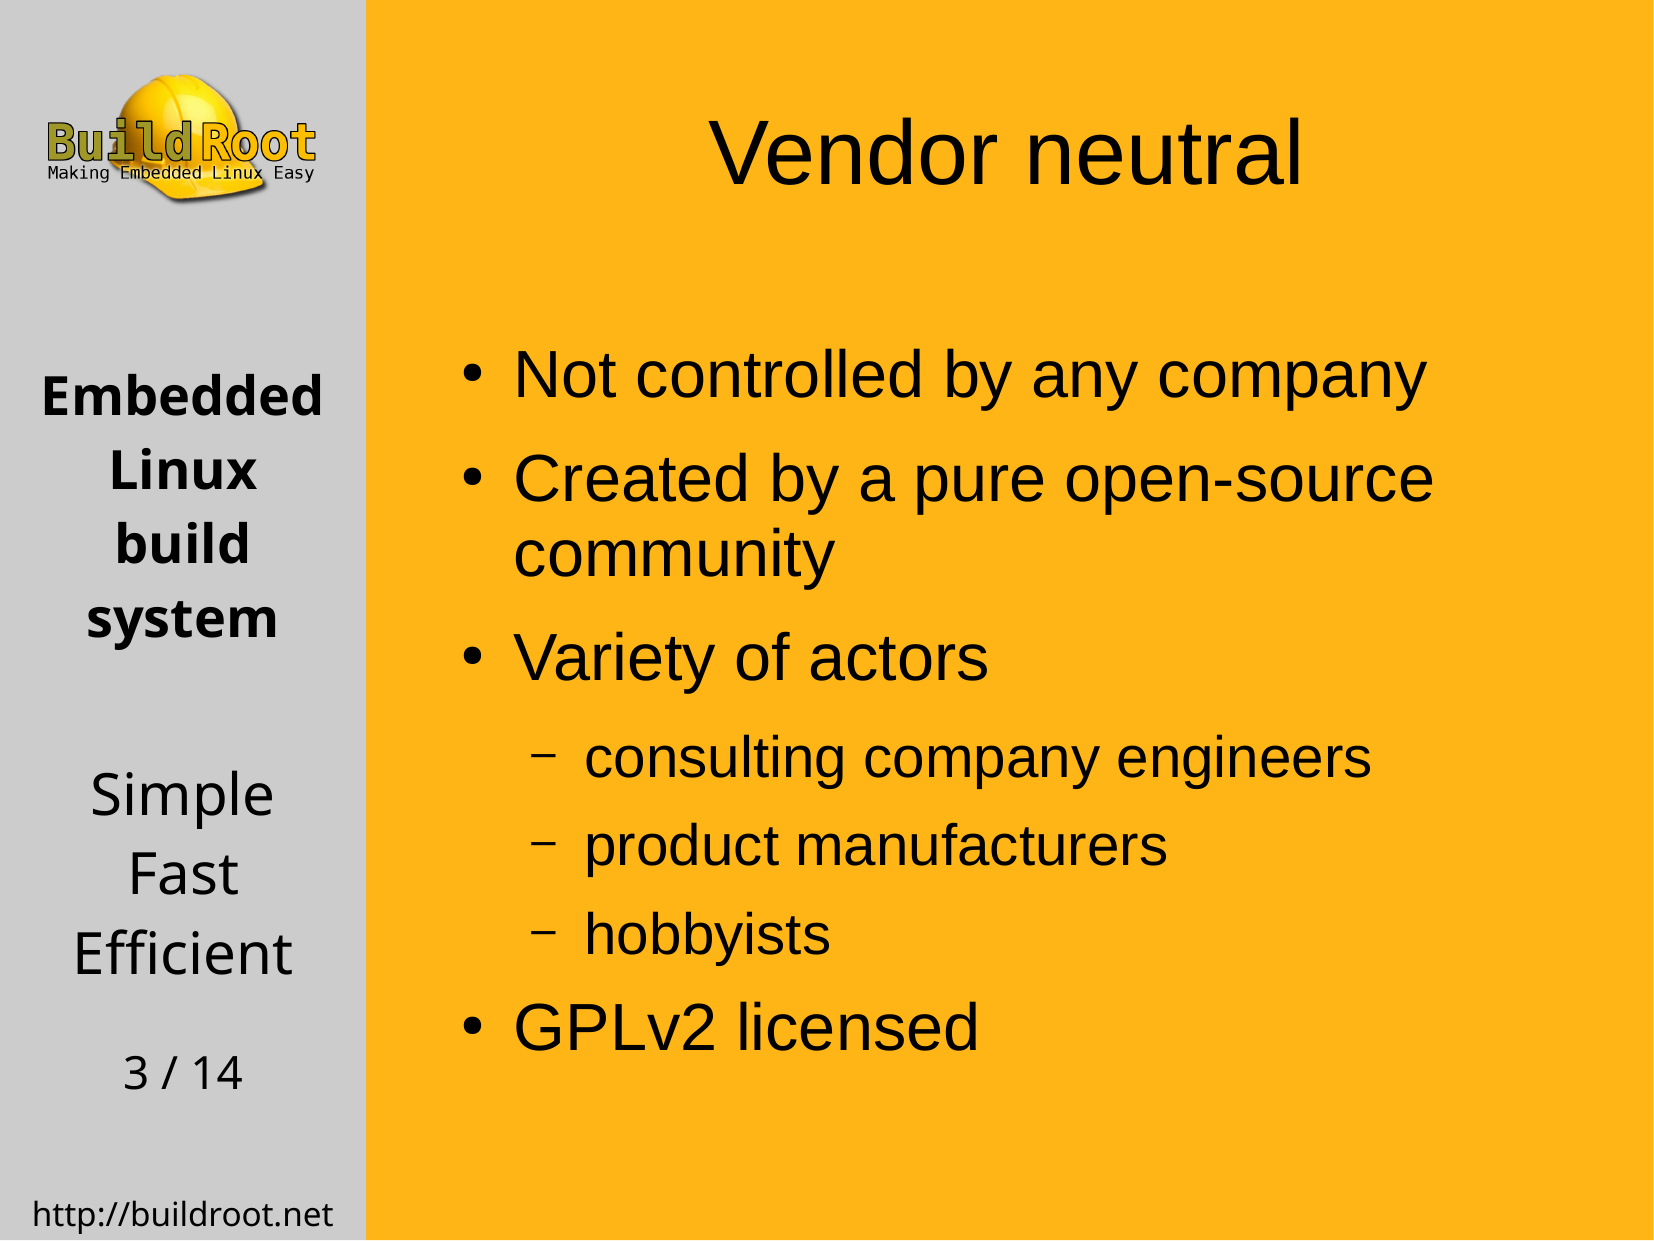

# Vendor neutral
Not controlled by any company
Created by a pure open-source community
Variety of actors
consulting company engineers
product manufacturers
hobbyists
GPLv2 licensed